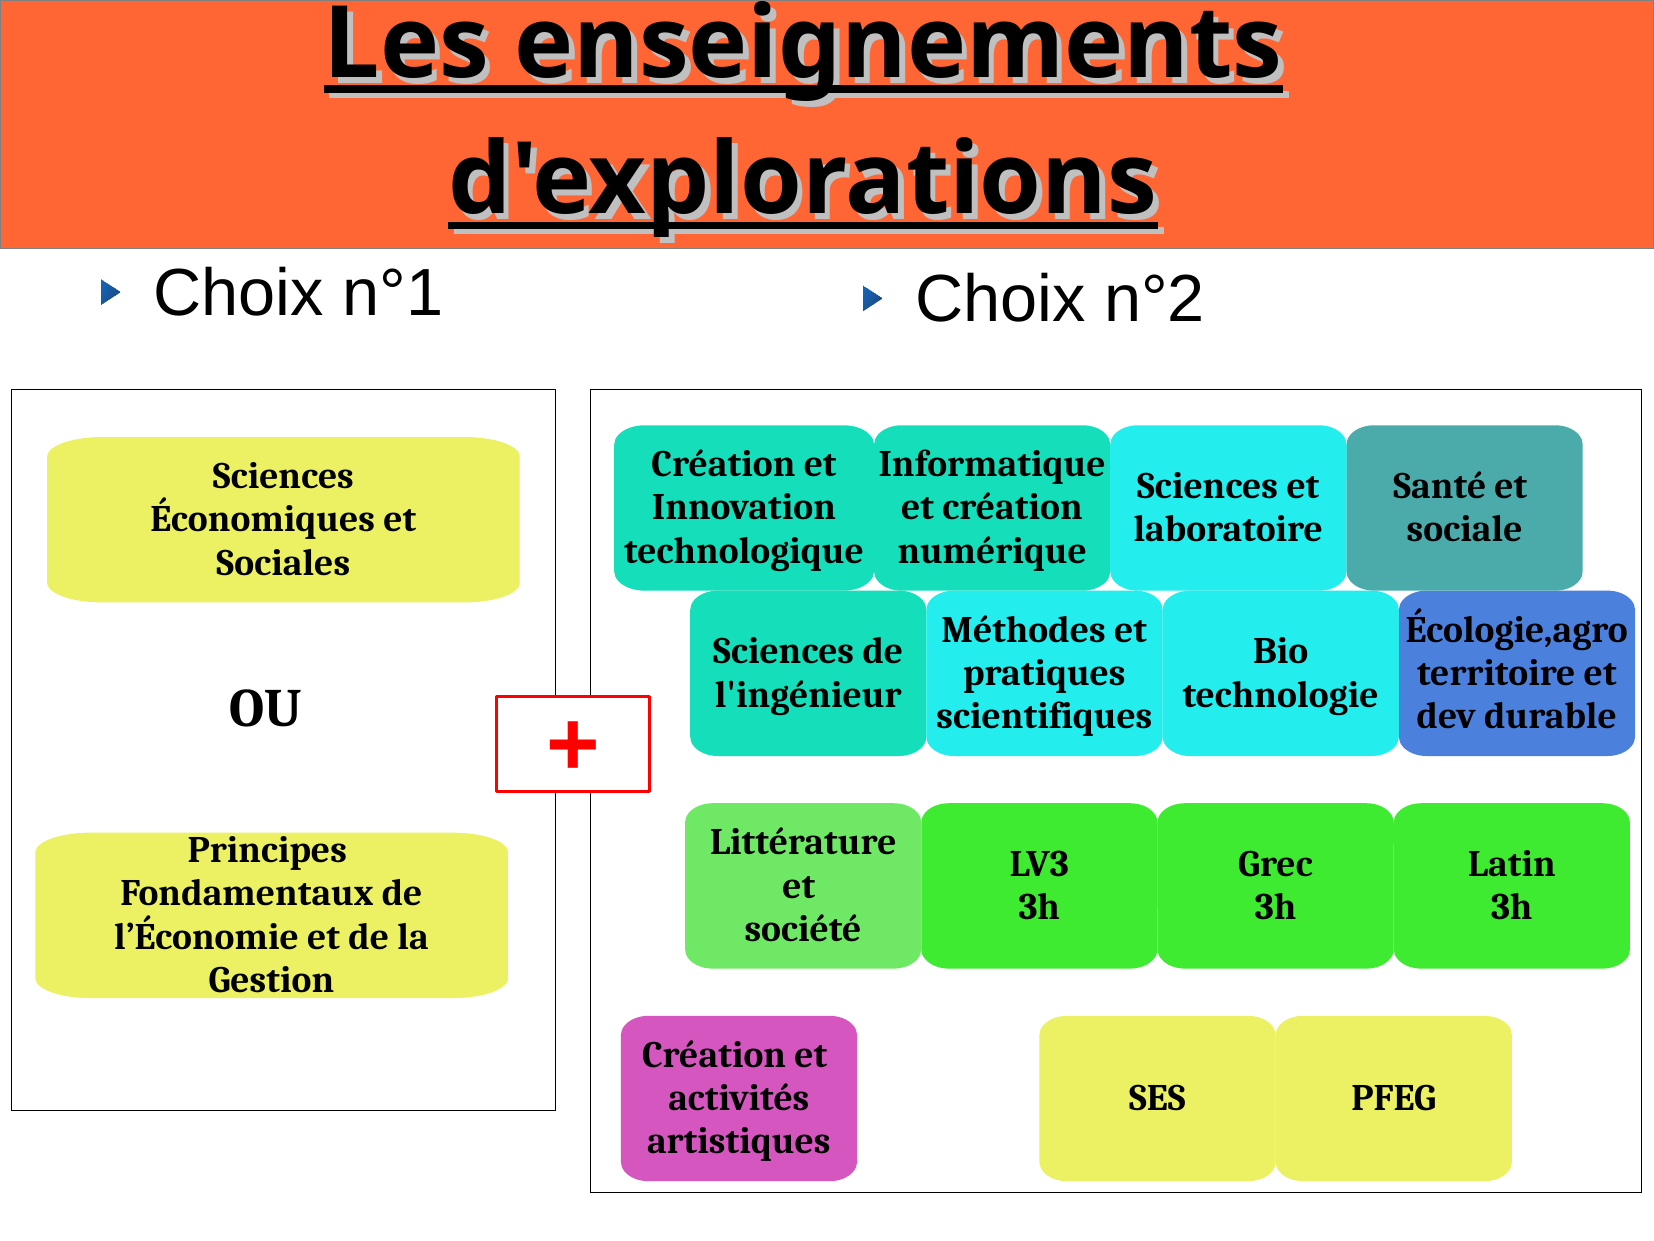

# Les enseignements d'explorations
Choix n°1
Choix n°2
Sciences
Économiques et
Sociales
OU
Principes
Fondamentaux de
l’Économie et de la
Gestion
Création et
Innovation
technologique
Informatique
et création
numérique
Sciences et
laboratoire
Santé et
sociale
Sciences de
l'ingénieur
Méthodes et
pratiques
scientifiques
Bio
technologie
Écologie,agro
territoire et
dev durable
Littérature
et
société
LV3
3h
Grec
3h
Latin
3h
Création et
activités
artistiques
SES
PFEG
+